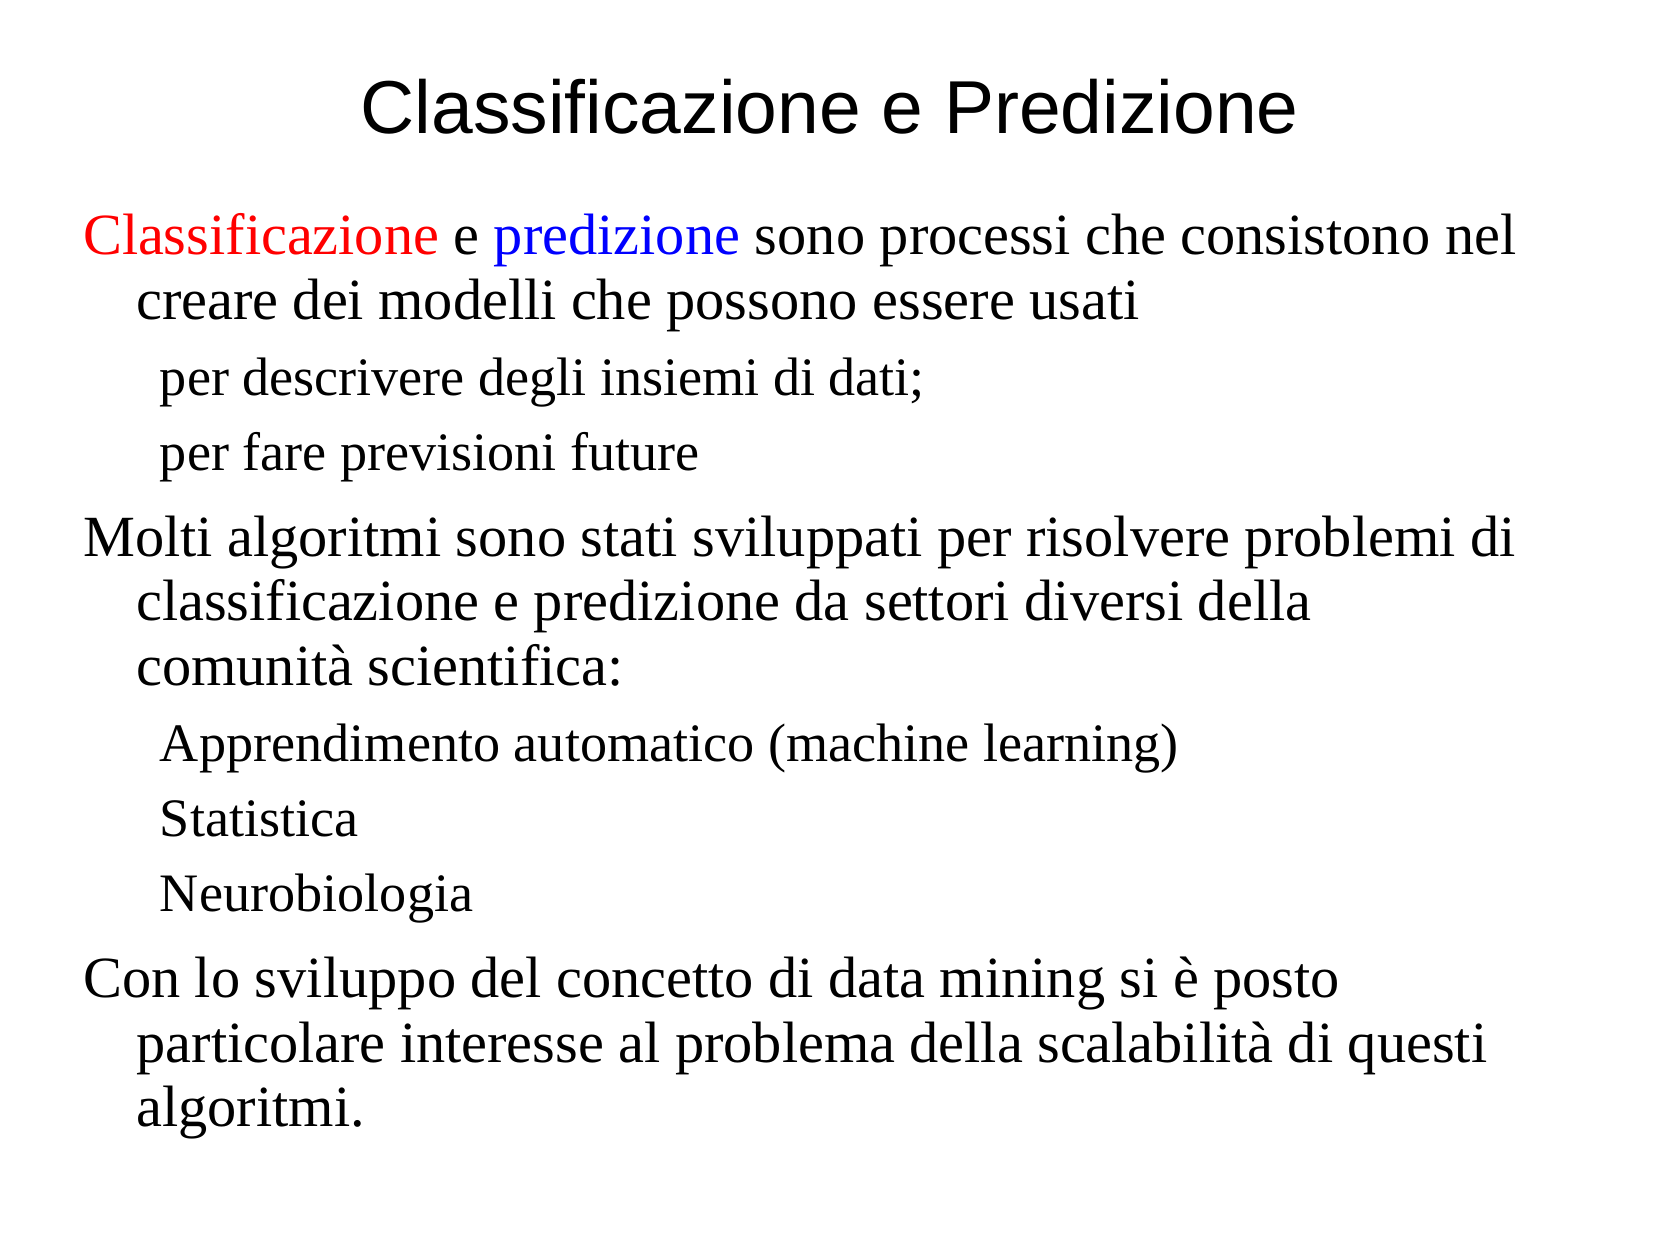

# Classificazione e Predizione
Classificazione e predizione sono processi che consistono nel creare dei modelli che possono essere usati
per descrivere degli insiemi di dati;
per fare previsioni future
Molti algoritmi sono stati sviluppati per risolvere problemi di classificazione e predizione da settori diversi della comunità scientifica:
Apprendimento automatico (machine learning)
Statistica
Neurobiologia
Con lo sviluppo del concetto di data mining si è posto particolare interesse al problema della scalabilità di questi algoritmi.